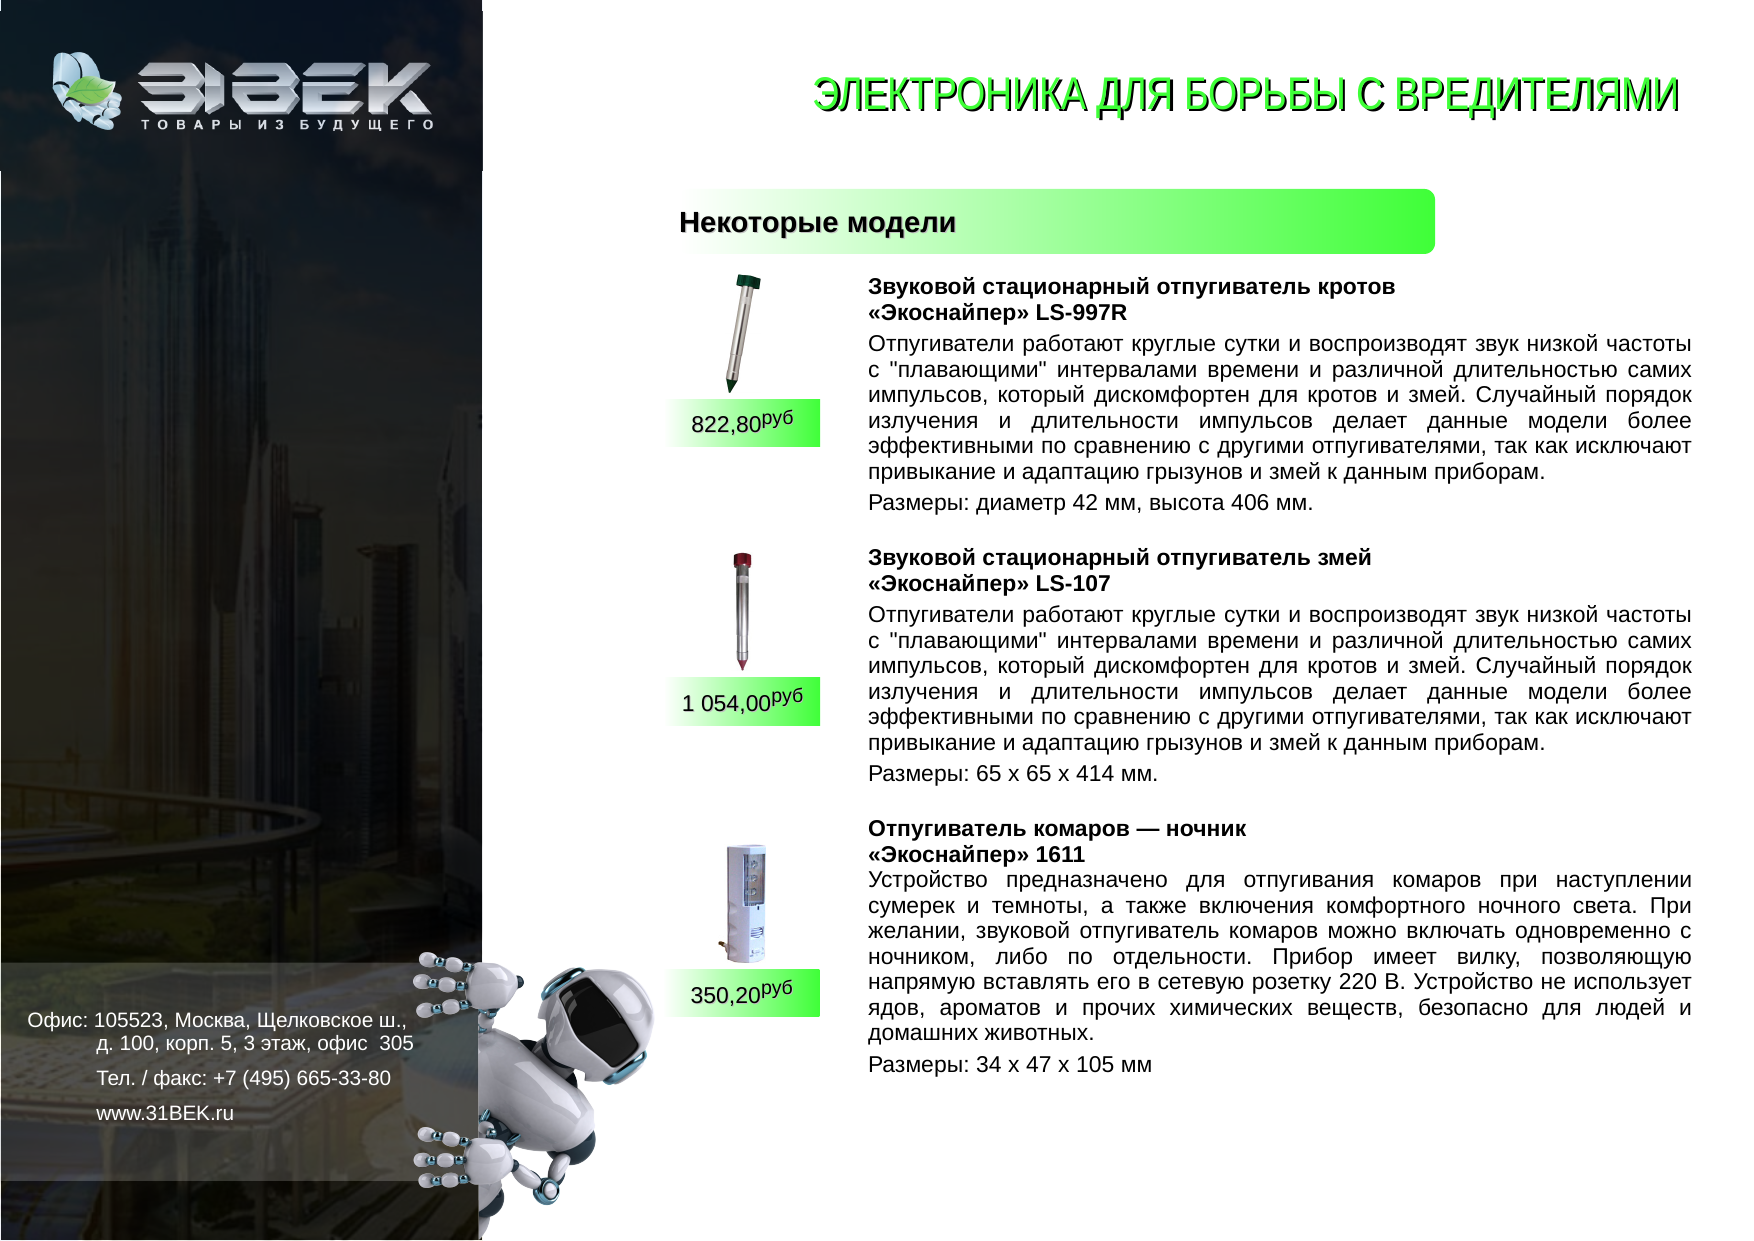

Офис: 105523, Москва, Щелковское ш.,
 д. 100, корп. 5, 3 этаж, офис 305
 Тел. / факс: +7 (495) 665-33-80
 www.31BEK.ru
ЭЛЕКТРОНИКА ДЛЯ БОРЬБЫ С ВРЕДИТЕЛЯМИ
Некоторые модели
Звуковой стационарный отпугиватель кротов
«Экоснайпер» LS-997R
Отпугиватели работают круглые сутки и воспроизводят звук низкой частоты с "плавающими" интервалами времени и различной длительностью самих импульсов, который дискомфортен для кротов и змей. Случайный порядок излучения и длительности импульсов делает данные модели более эффективными по сравнению с другими отпугивателями, так как исключают привыкание и адаптацию грызунов и змей к данным приборам.
Размеры: диаметр 42 мм, высота 406 мм.
Звуковой стационарный отпугиватель змей
«Экоснайпер» LS-107
Отпугиватели работают круглые сутки и воспроизводят звук низкой частоты с "плавающими" интервалами времени и различной длительностью самих импульсов, который дискомфортен для кротов и змей. Случайный порядок излучения и длительности импульсов делает данные модели более эффективными по сравнению с другими отпугивателями, так как исключают привыкание и адаптацию грызунов и змей к данным приборам.
Размеры: 65 х 65 х 414 мм.
Отпугиватель комаров — ночник
«Экоснайпер» 1611
Устройство предназначено для отпугивания комаров при наступлении сумерек и темноты, а также включения комфортного ночного света. При желании, звуковой отпугиватель комаров можно включать одновременно с ночником, либо по отдельности. Прибор имеет вилку, позволяющую напрямую вставлять его в сетевую розетку 220 В. Устройство не использует ядов, ароматов и прочих химических веществ, безопасно для людей и домашних животных.
Размеры: 34 х 47 х 105 мм
822,80руб
1 054,00руб
350,20руб